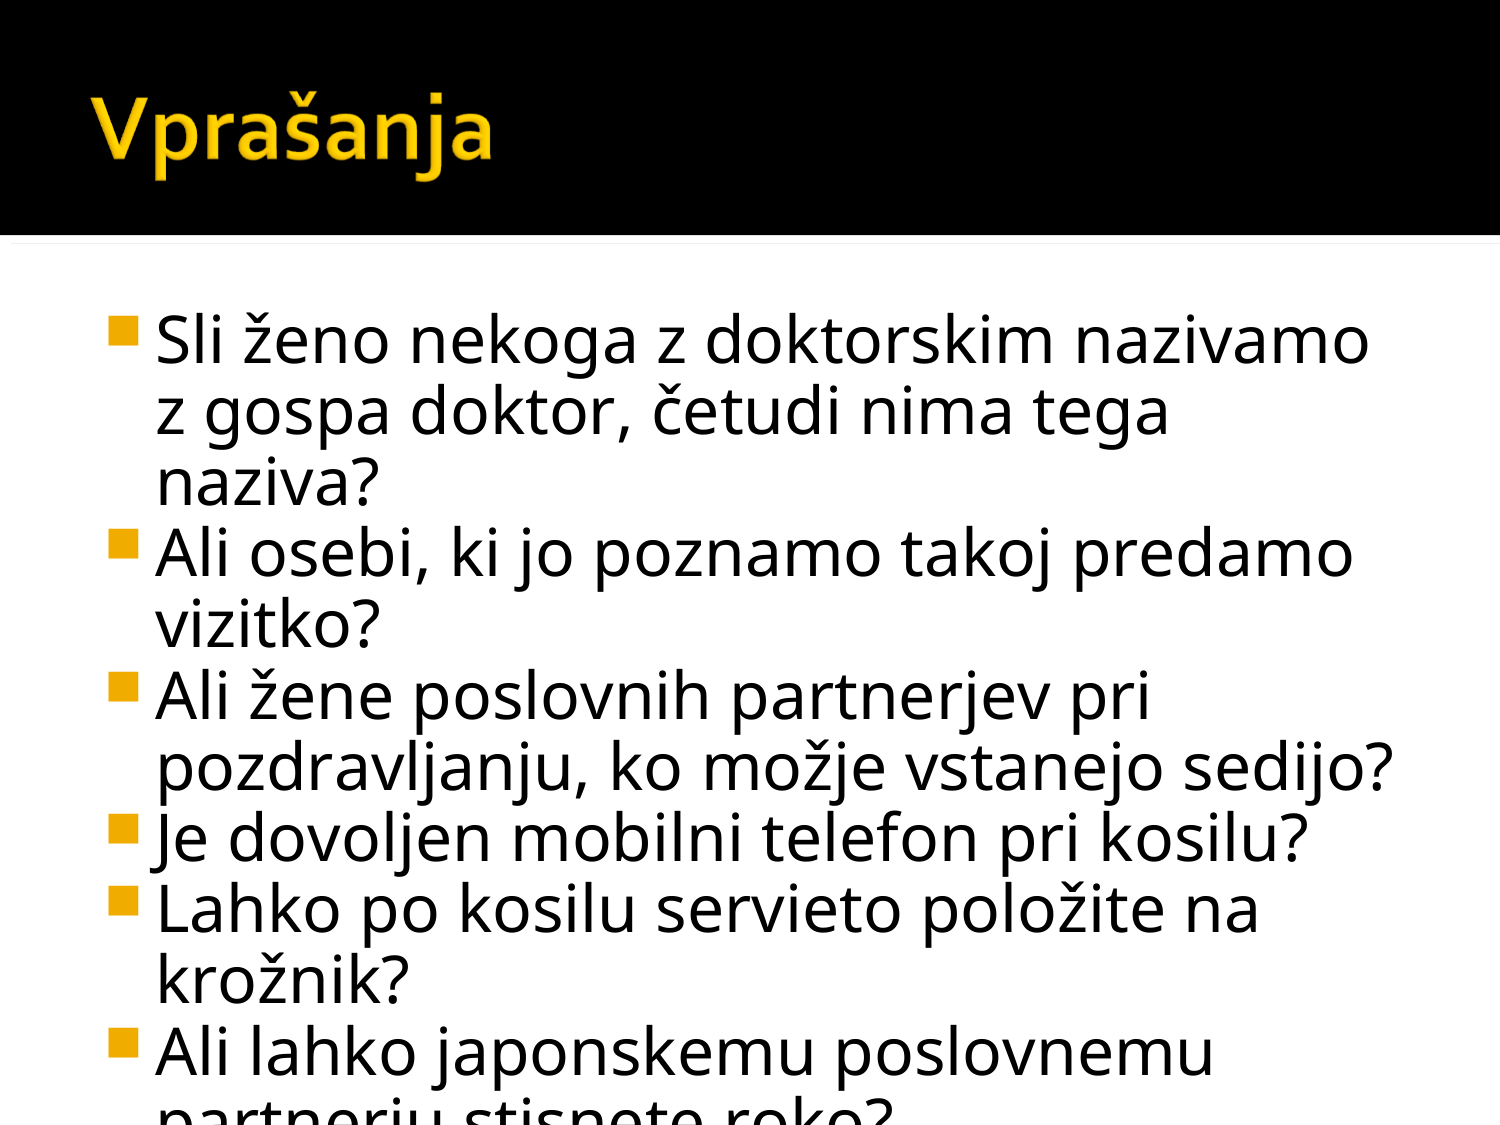

# Sli ženo nekoga z doktorskim nazivamo z gospa doktor, četudi nima tega naziva?
Ali osebi, ki jo poznamo takoj predamo vizitko?
Ali žene poslovnih partnerjev pri pozdravljanju, ko možje vstanejo sedijo?
Je dovoljen mobilni telefon pri kosilu?
Lahko po kosilu servieto položite na krožnik?
Ali lahko japonskemu poslovnemu partnerju stisnete roko?